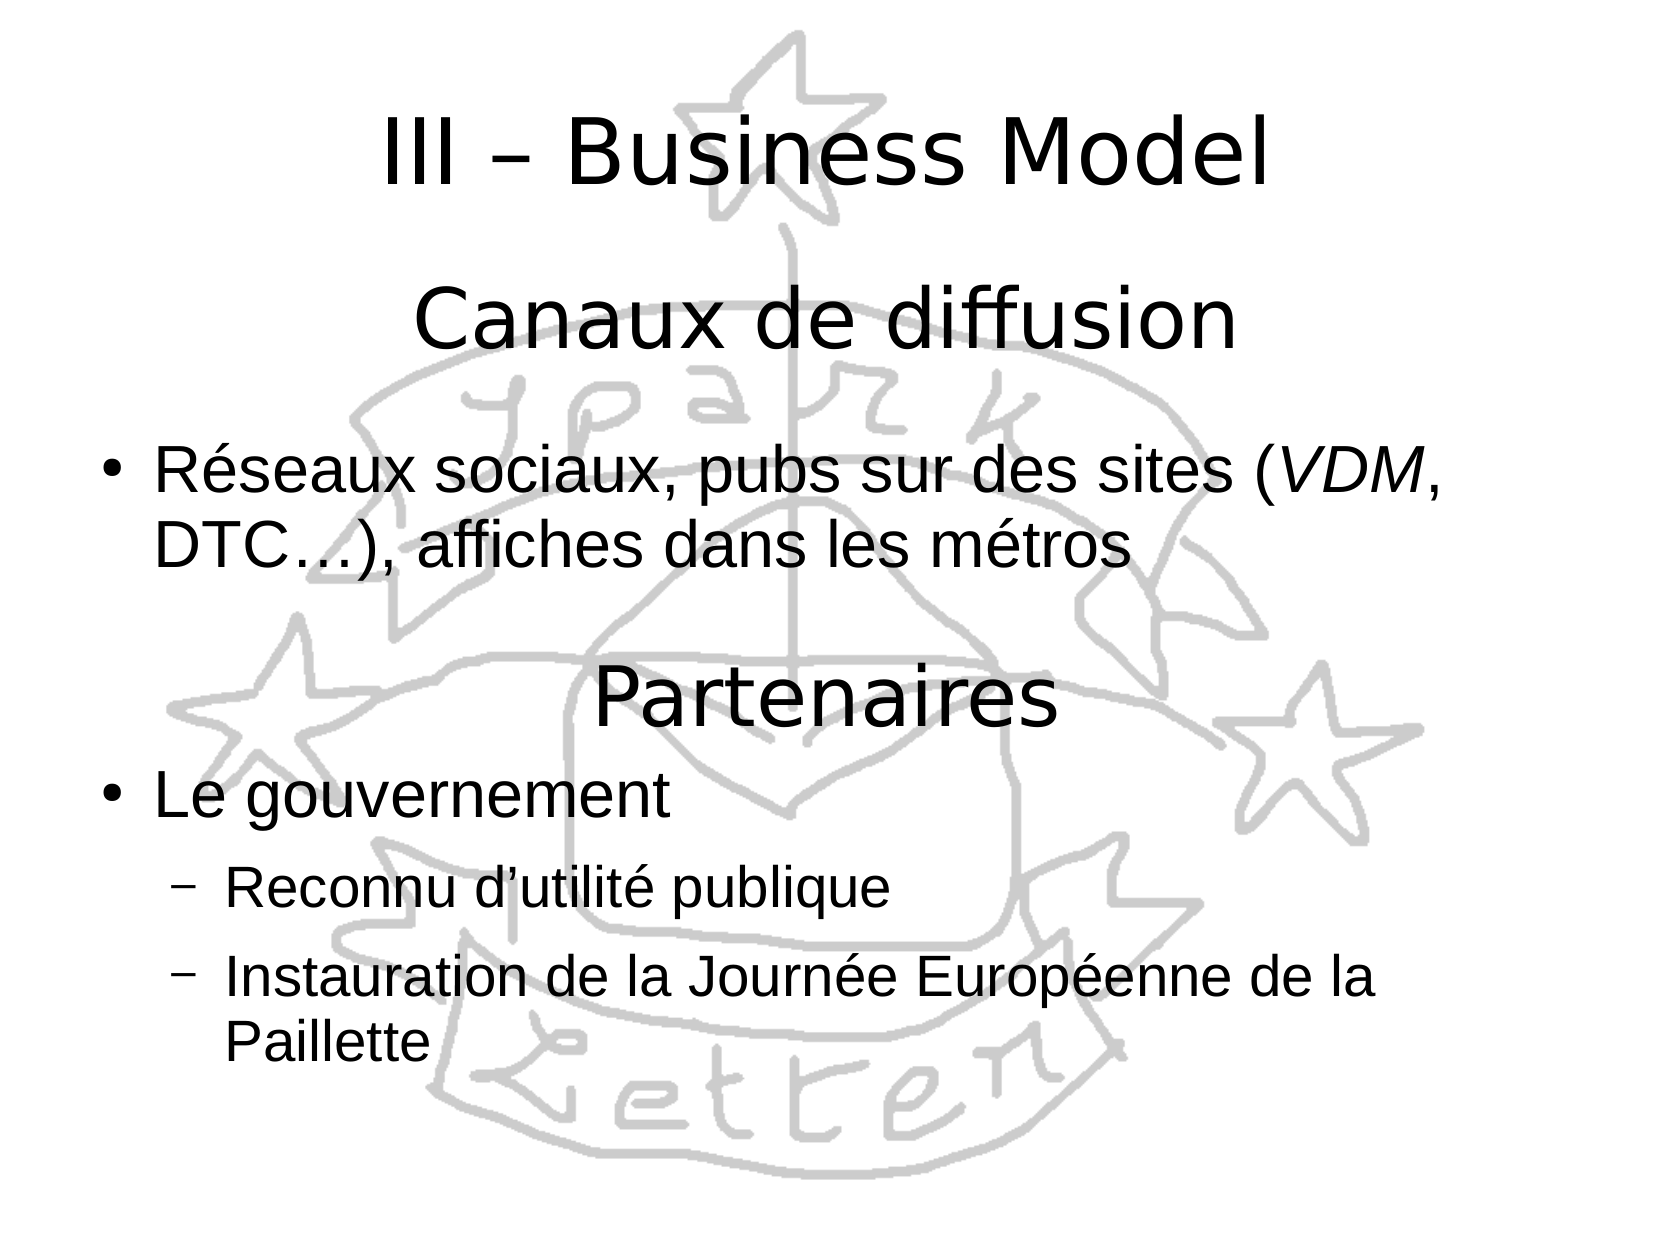

# III – Business Model
Canaux de diffusion
Réseaux sociaux, pubs sur des sites (VDM, DTC…), affiches dans les métros
Partenaires
Le gouvernement
Reconnu d’utilité publique
Instauration de la Journée Européenne de la Paillette